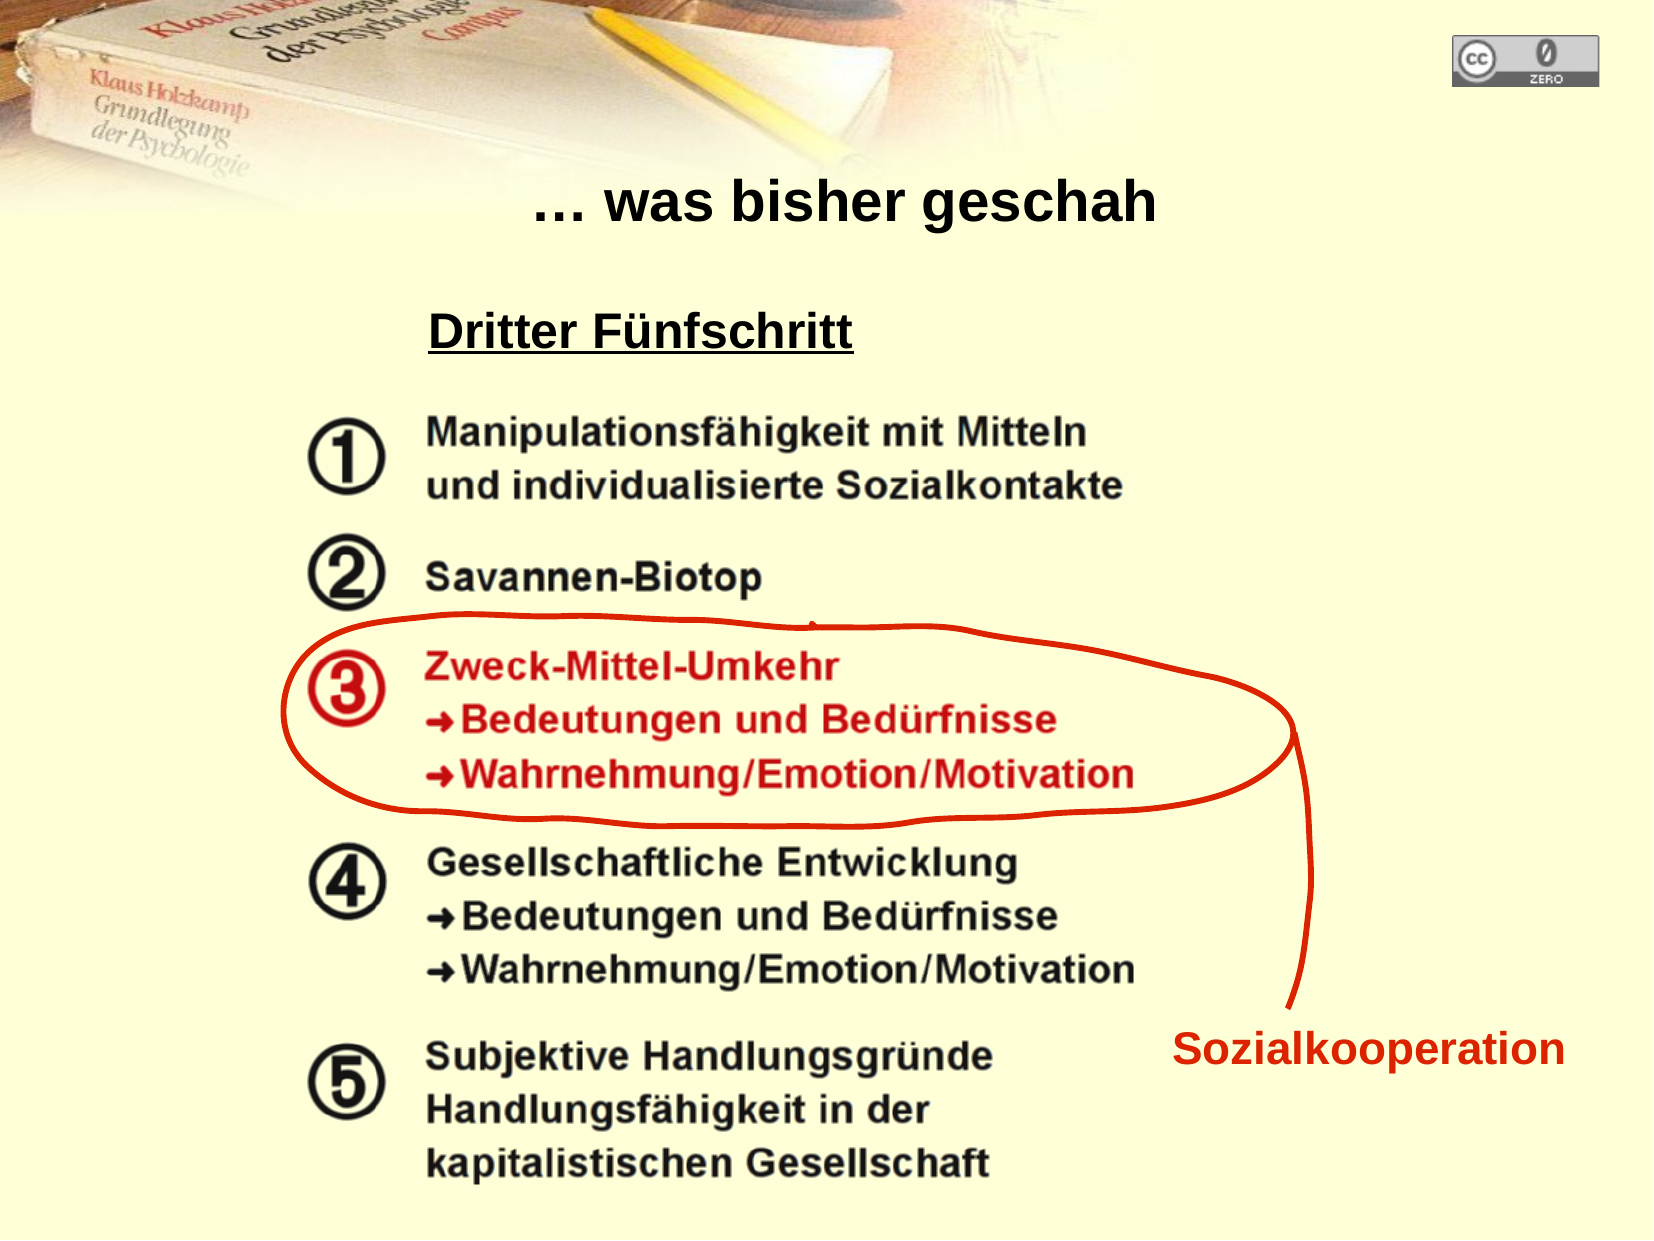

# … was bisher geschah
Dritter Fünfschritt
Sozialkooperation